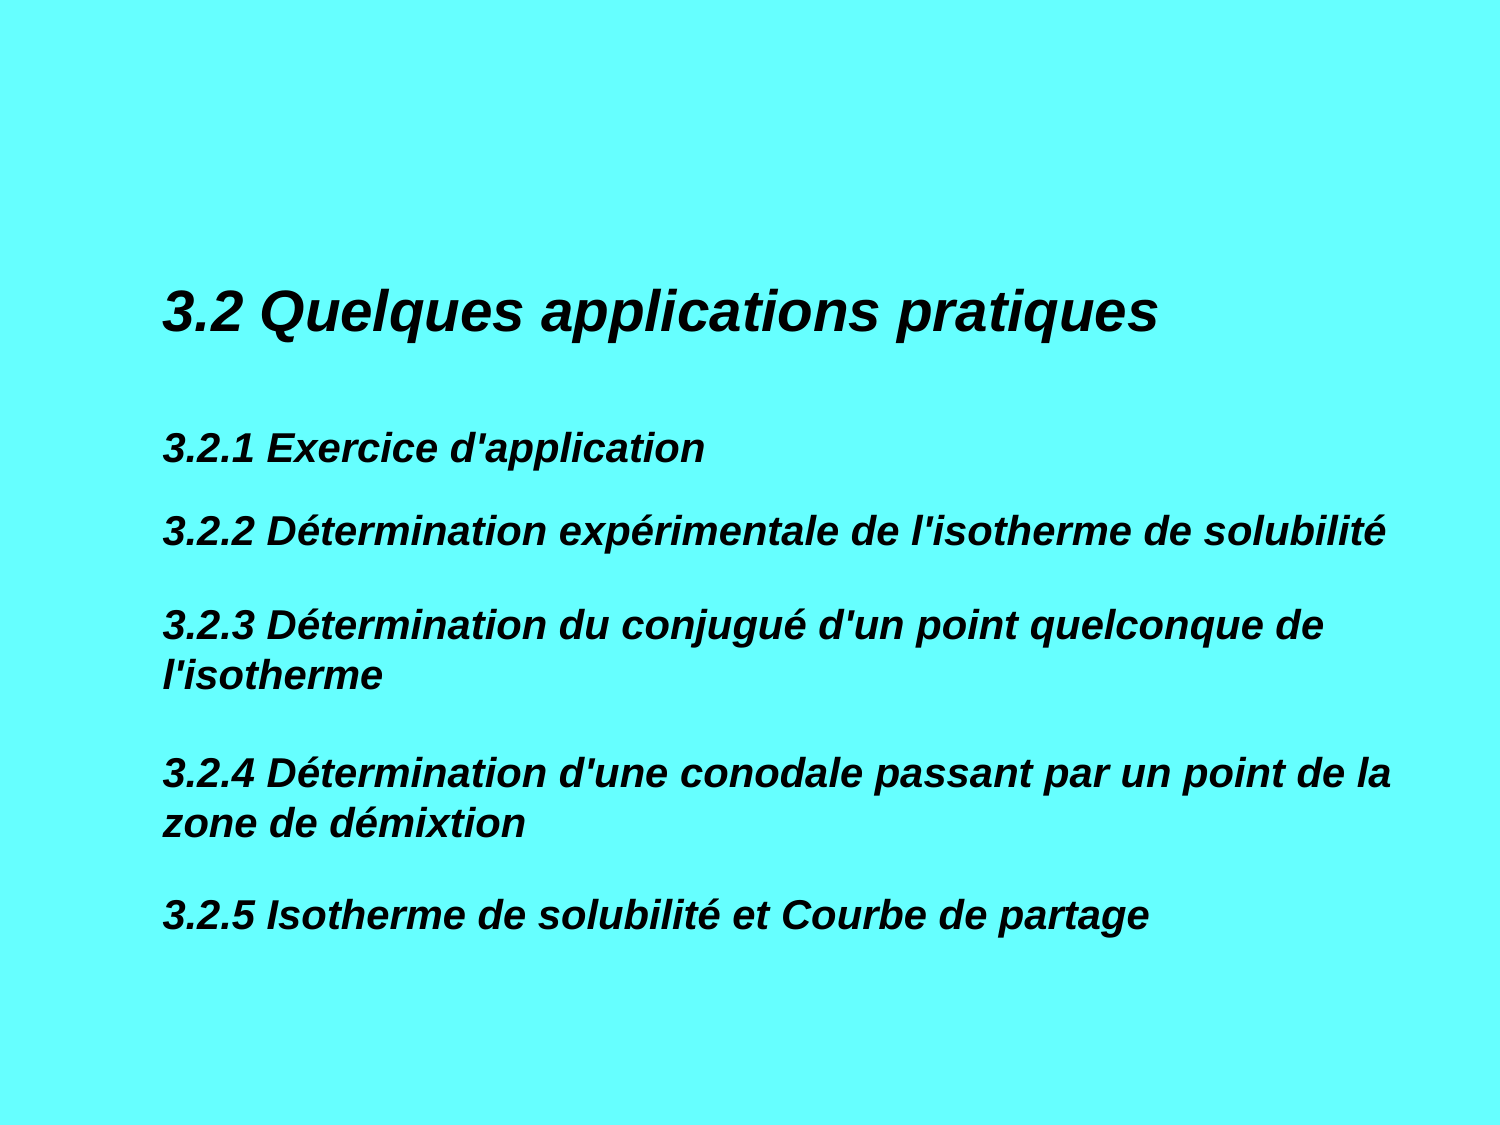

3.2 Quelques applications pratiques
3.2.1 Exercice d'application
3.2.2 Détermination expérimentale de l'isotherme de solubilité
3.2.3 Détermination du conjugué d'un point quelconque de l'isotherme
3.2.4 Détermination d'une conodale passant par un point de la zone de démixtion
3.2.5 Isotherme de solubilité et Courbe de partage